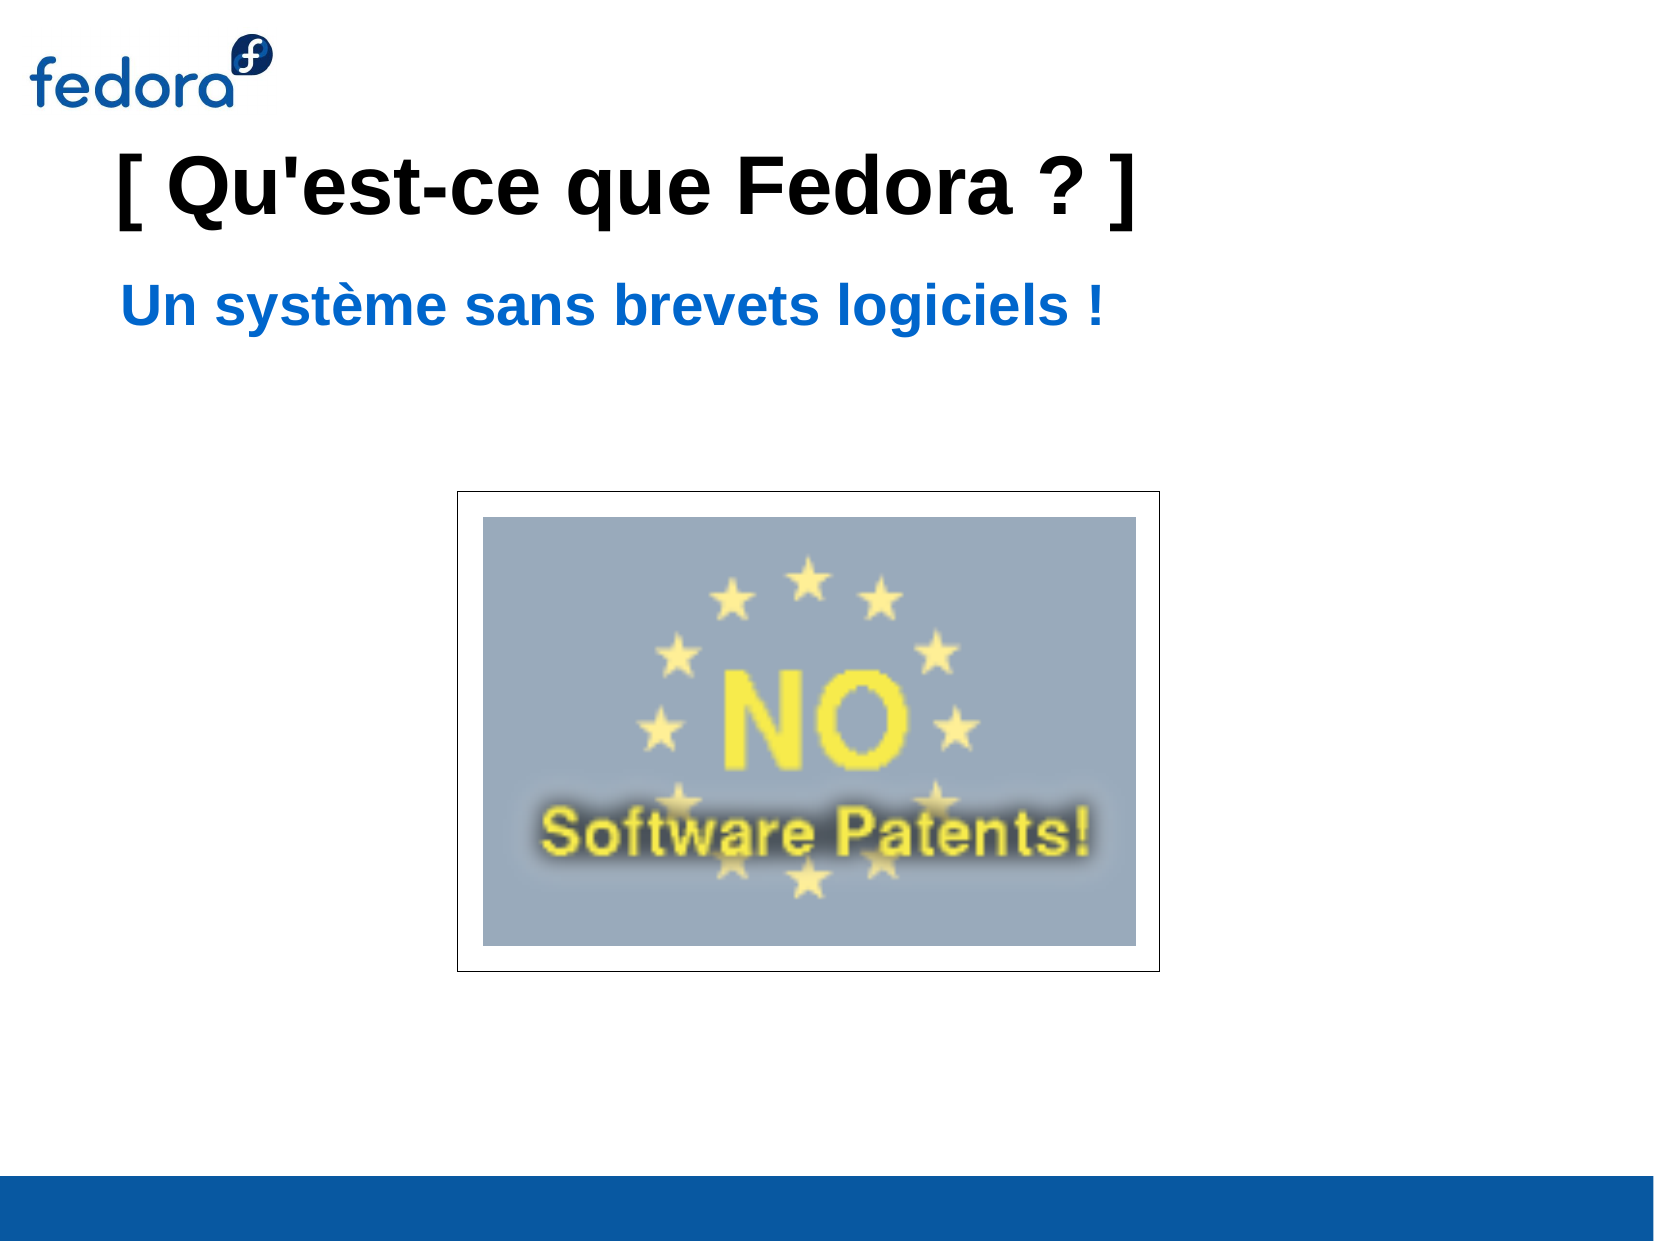

# [ Qu'est-ce que Fedora ? ]
Un système sans brevets logiciels !